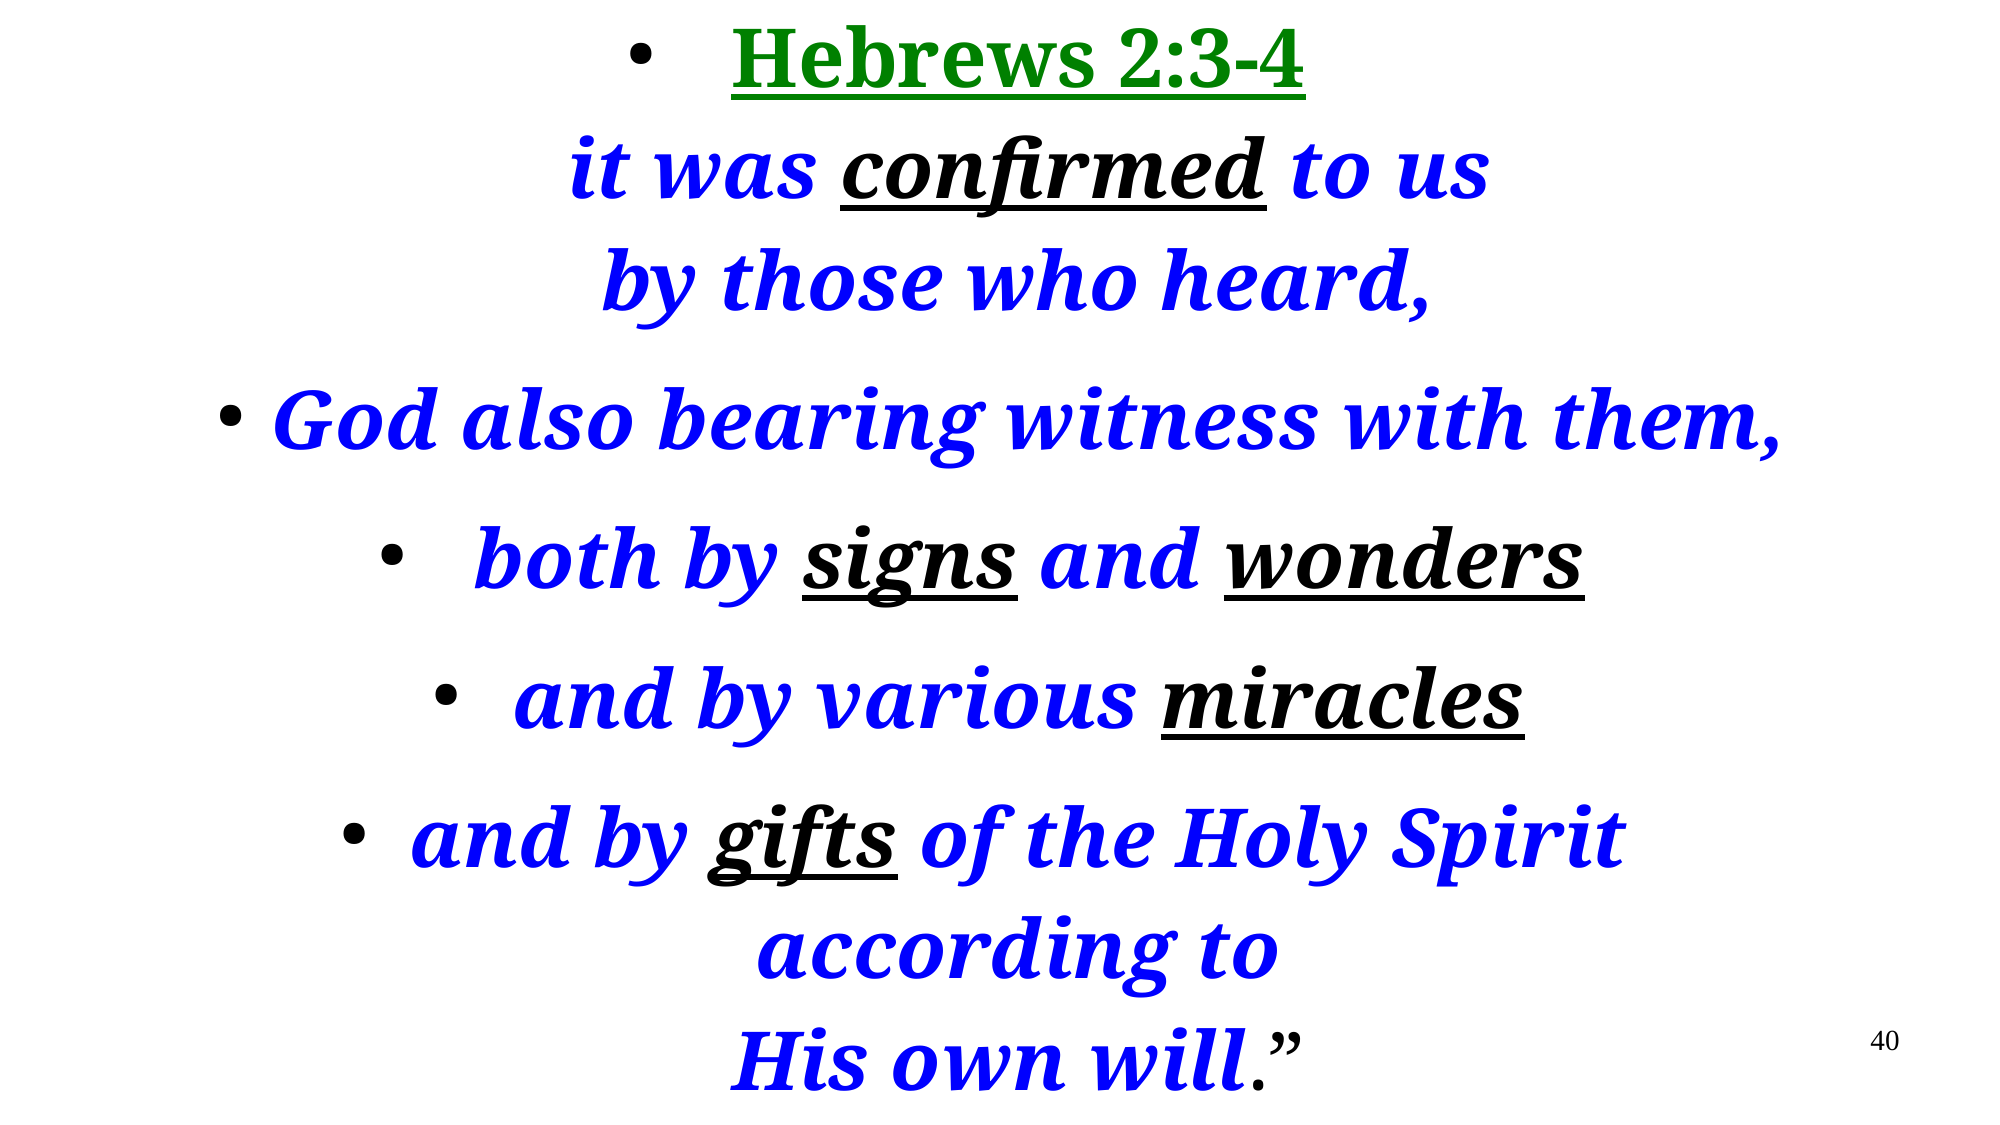

# Hebrews 2:3-4 it was confirmed to us by those who heard,
God also bearing witness with them,
 both by signs and wonders
and by various miracles
and by gifts of the Holy Spirit
according to
His own will.”
40